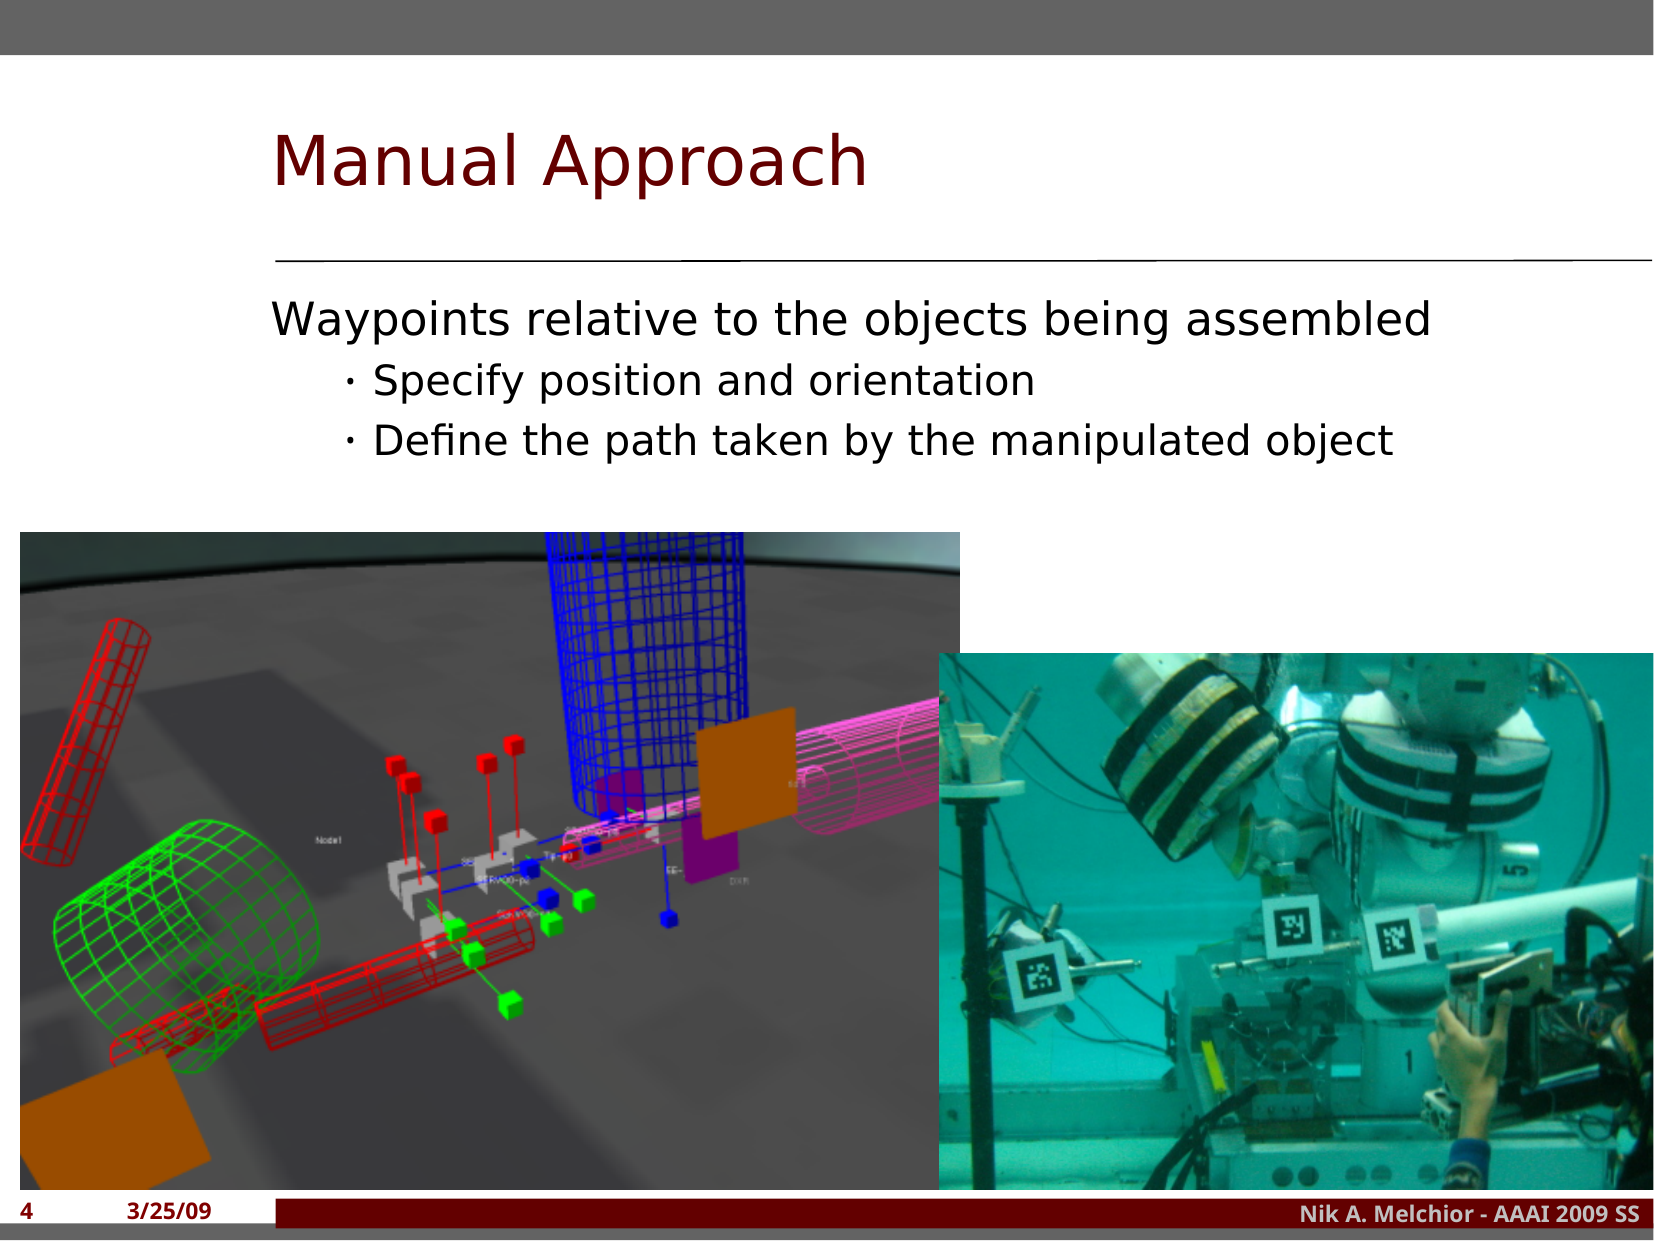

# Manual Approach
Waypoints relative to the objects being assembled
Specify position and orientation
Define the path taken by the manipulated object
4
3/25/09
Nik A. Melchior - AAAI 2009 SS